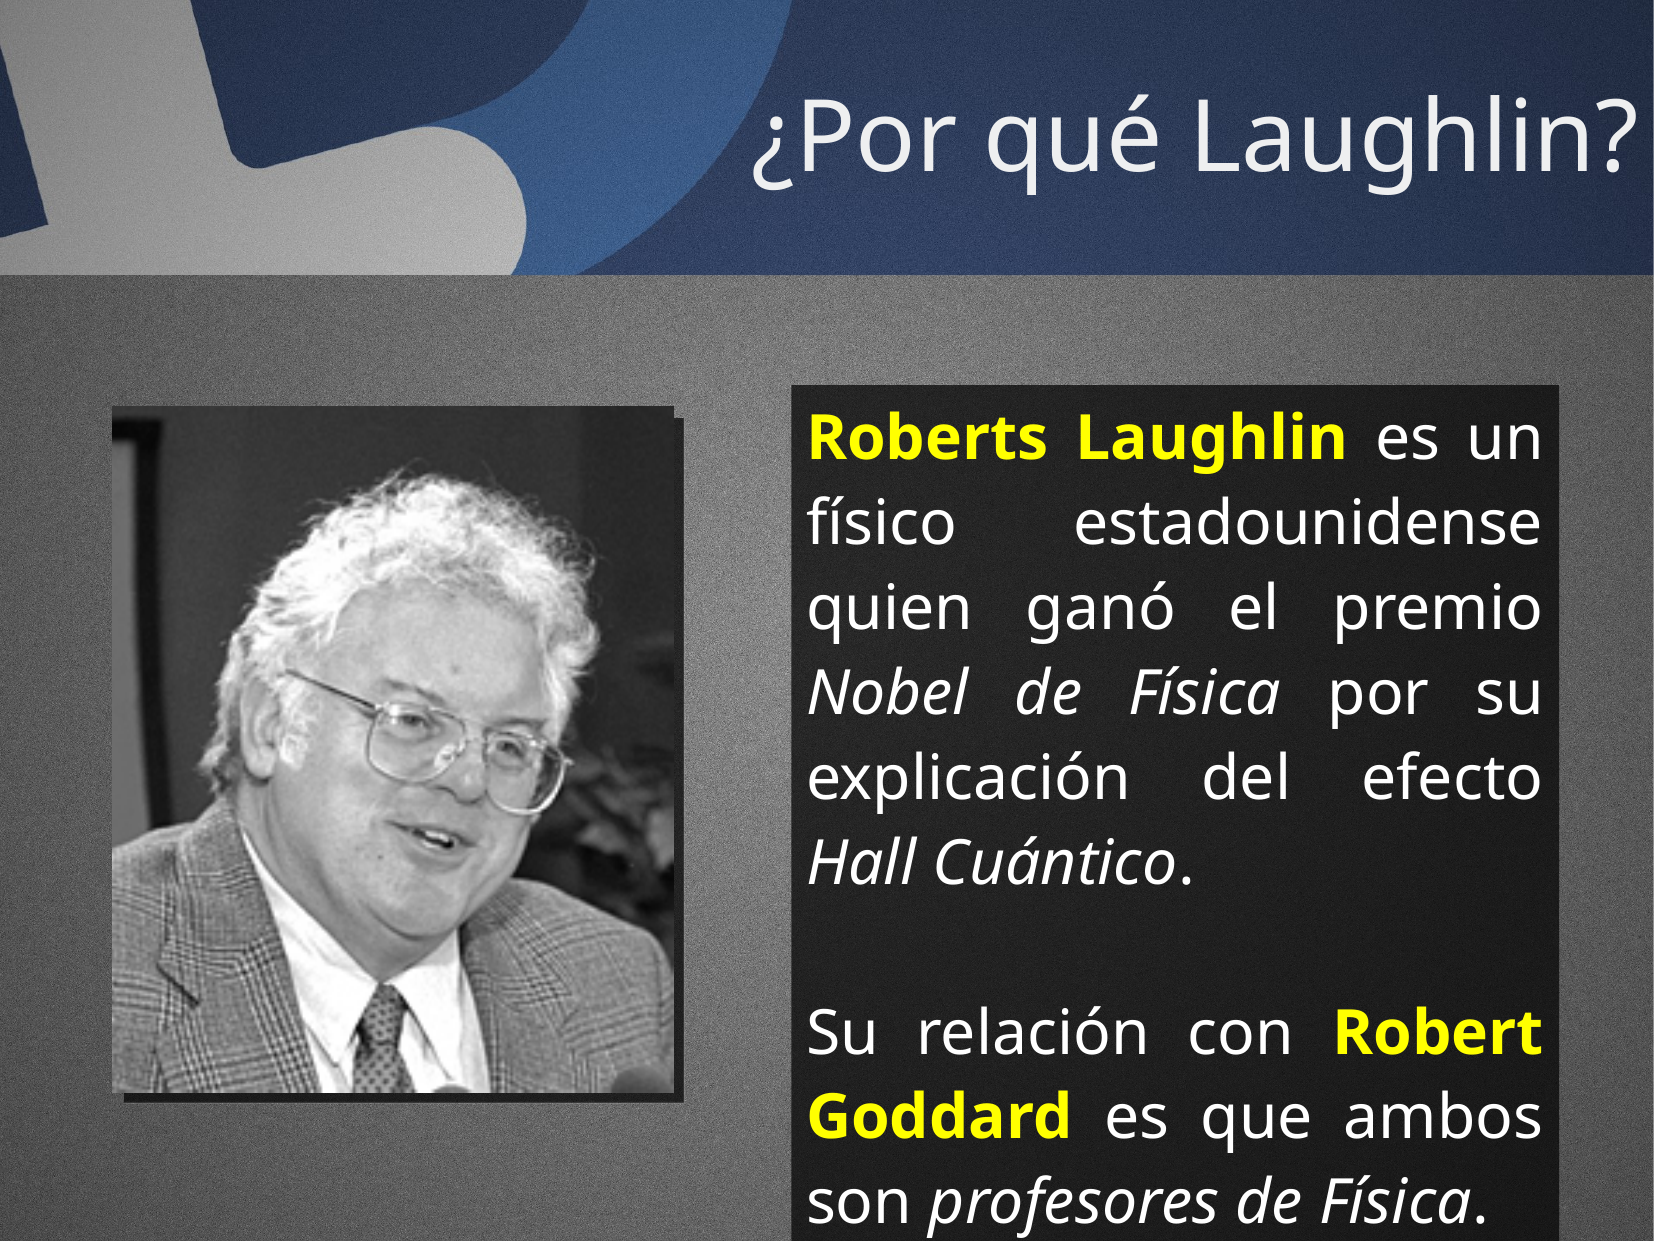

# ¿Por qué Laughlin?
Roberts Laughlin es un físico estadounidense quien ganó el premio Nobel de Física por su explicación del efecto Hall Cuántico.
Su relación con Robert Goddard es que ambos son profesores de Física.